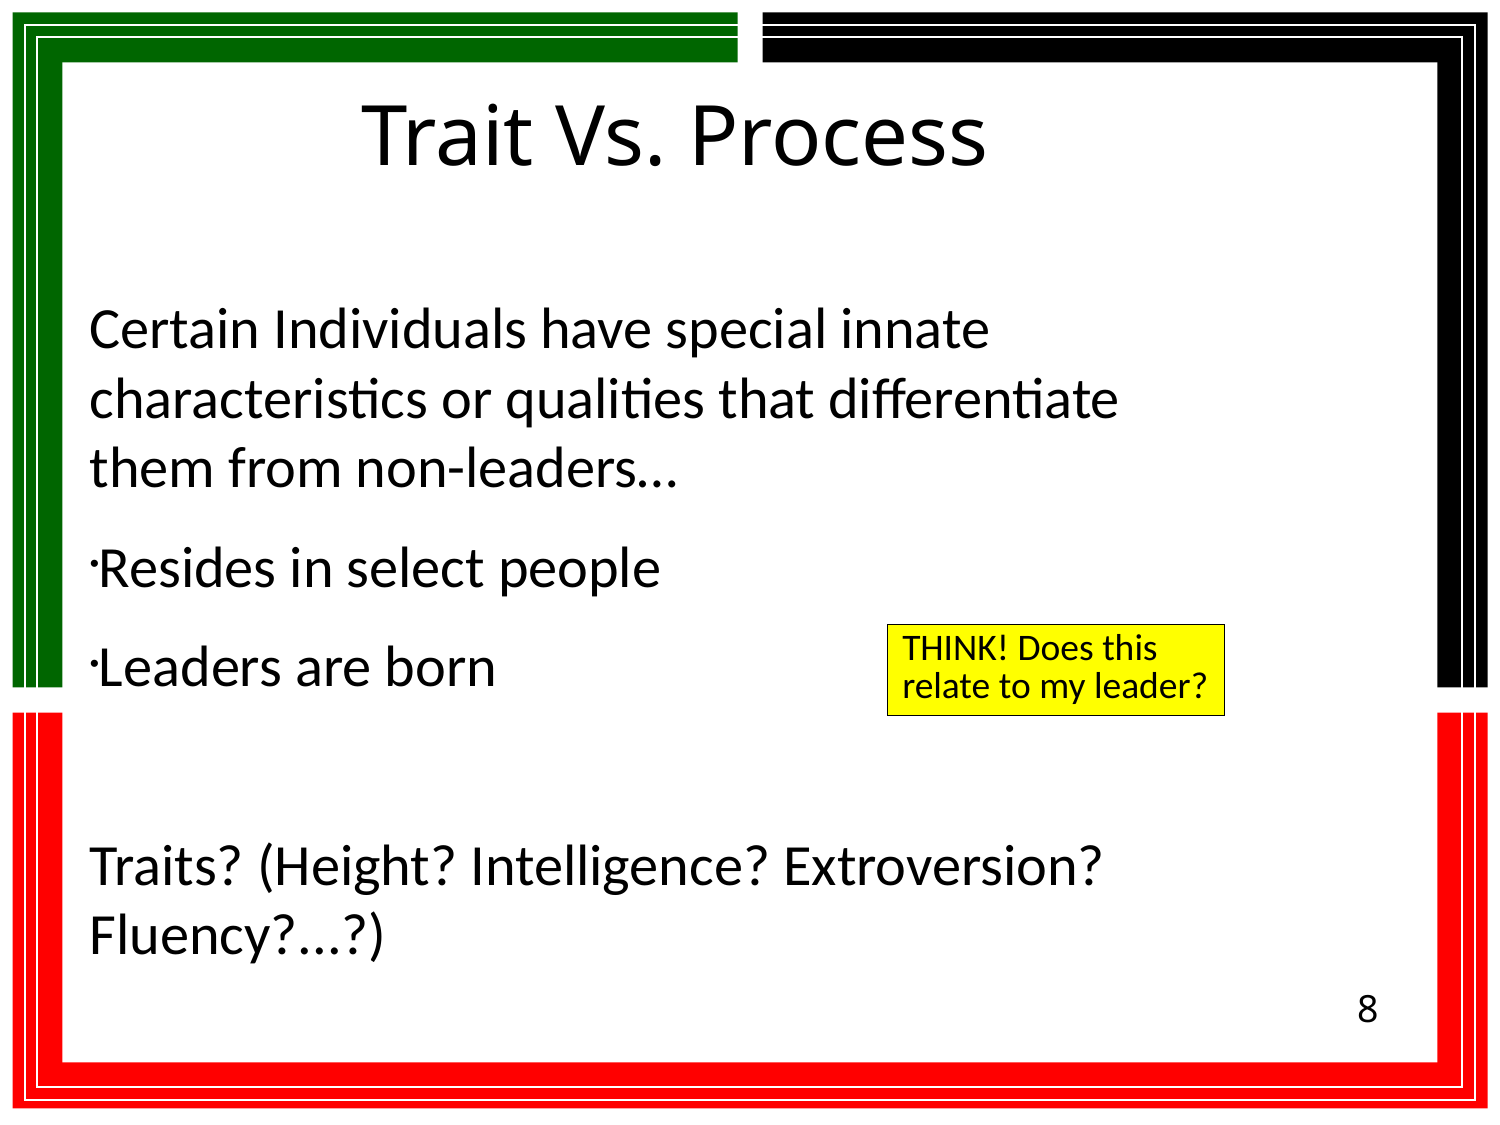

a
# Trait Vs. Process
Certain Individuals have special innate characteristics or qualities that differentiate them from non-leaders…
Resides in select people
Leaders are born
Traits? (Height? Intelligence? Extroversion? Fluency?...?)
THINK! Does this relate to my leader?